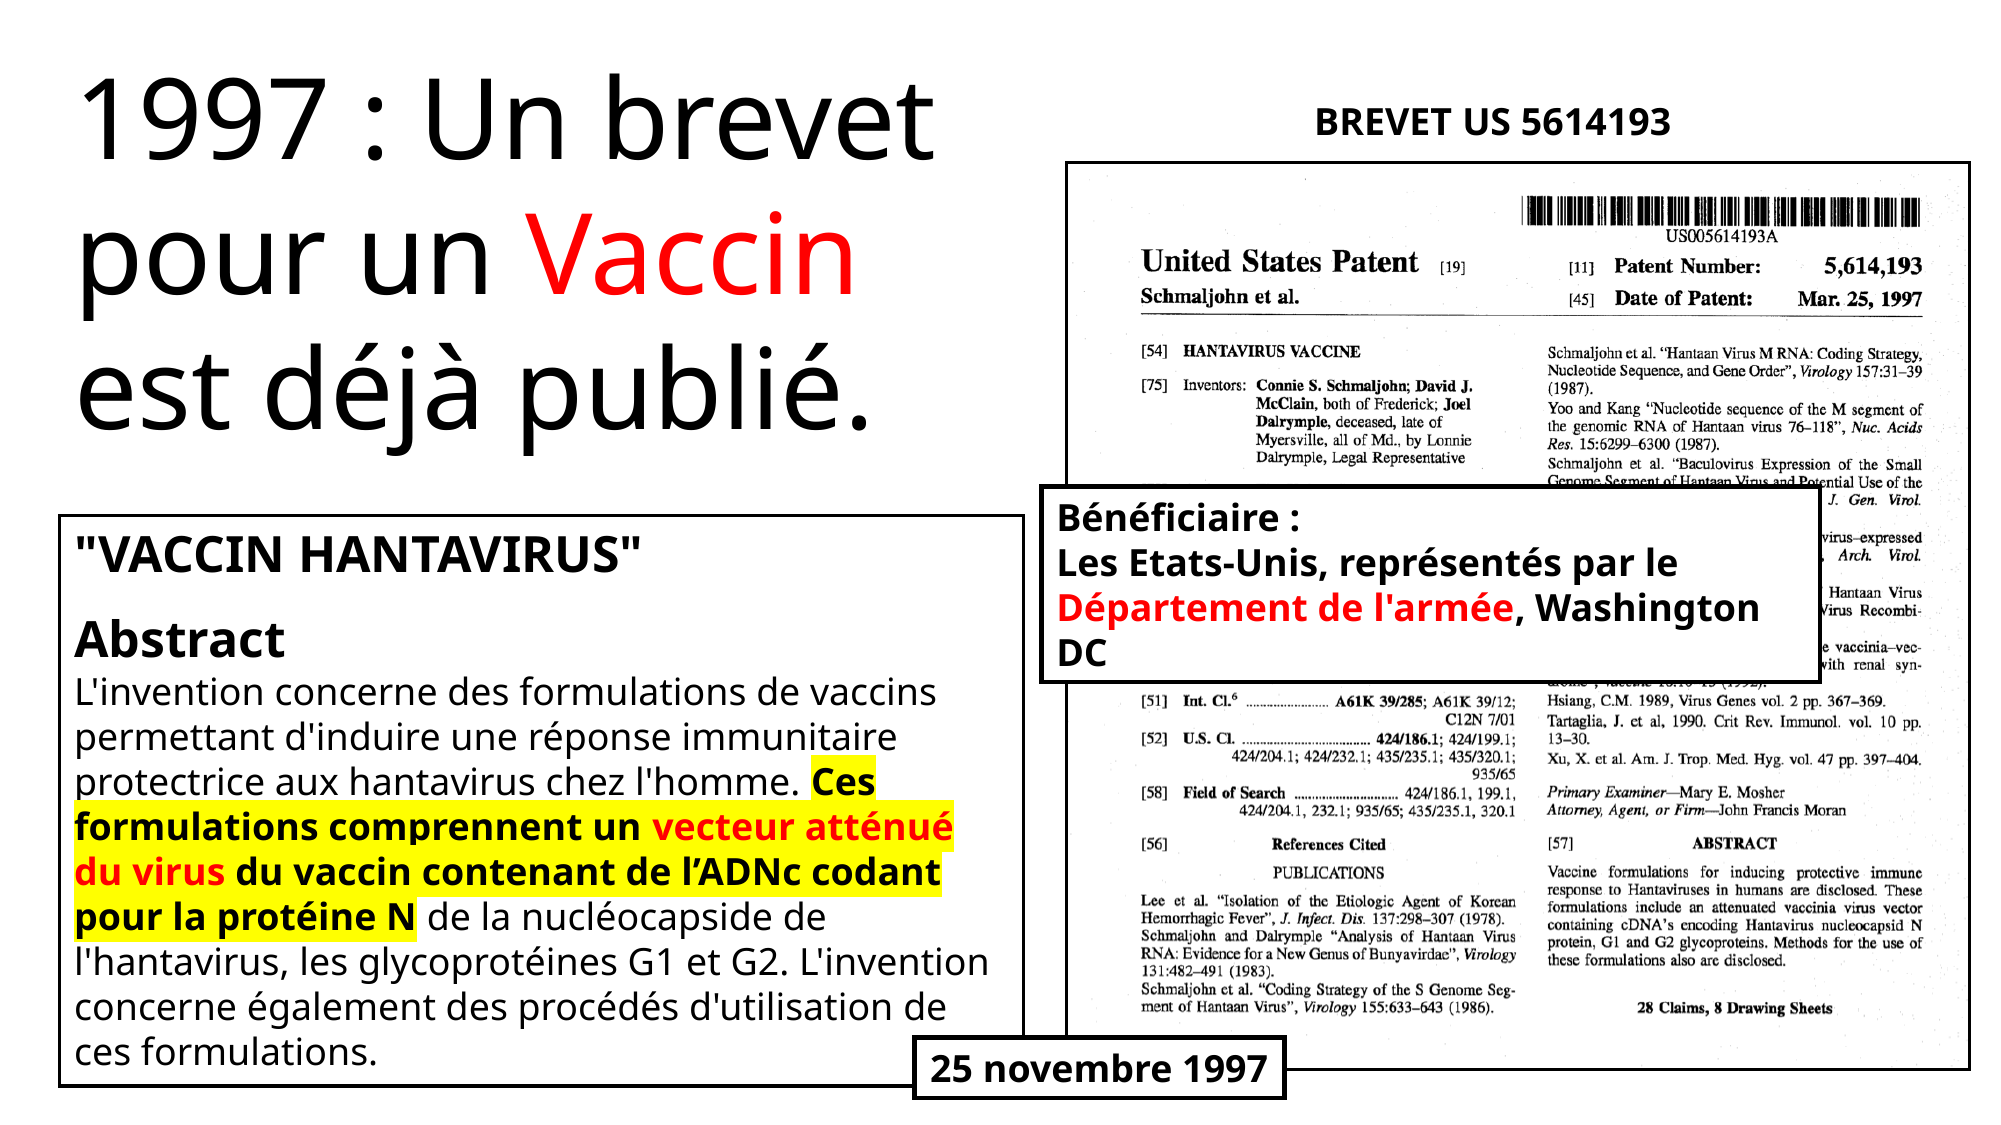

1997 : Un brevet pour un Vaccin
est déjà publié.
BREVET US 5614193
Bénéficiaire :
Les Etats-Unis, représentés par le Département de l'armée, Washington DC
"VACCIN HANTAVIRUS"
Abstract
L'invention concerne des formulations de vaccins permettant d'induire une réponse immunitaire protectrice aux hantavirus chez l'homme. Ces formulations comprennent un vecteur atténué du virus du vaccin contenant de l’ADNc codant pour la protéine N de la nucléocapside de l'hantavirus, les glycoprotéines G1 et G2. L'invention concerne également des procédés d'utilisation de ces formulations.
25 novembre 1997